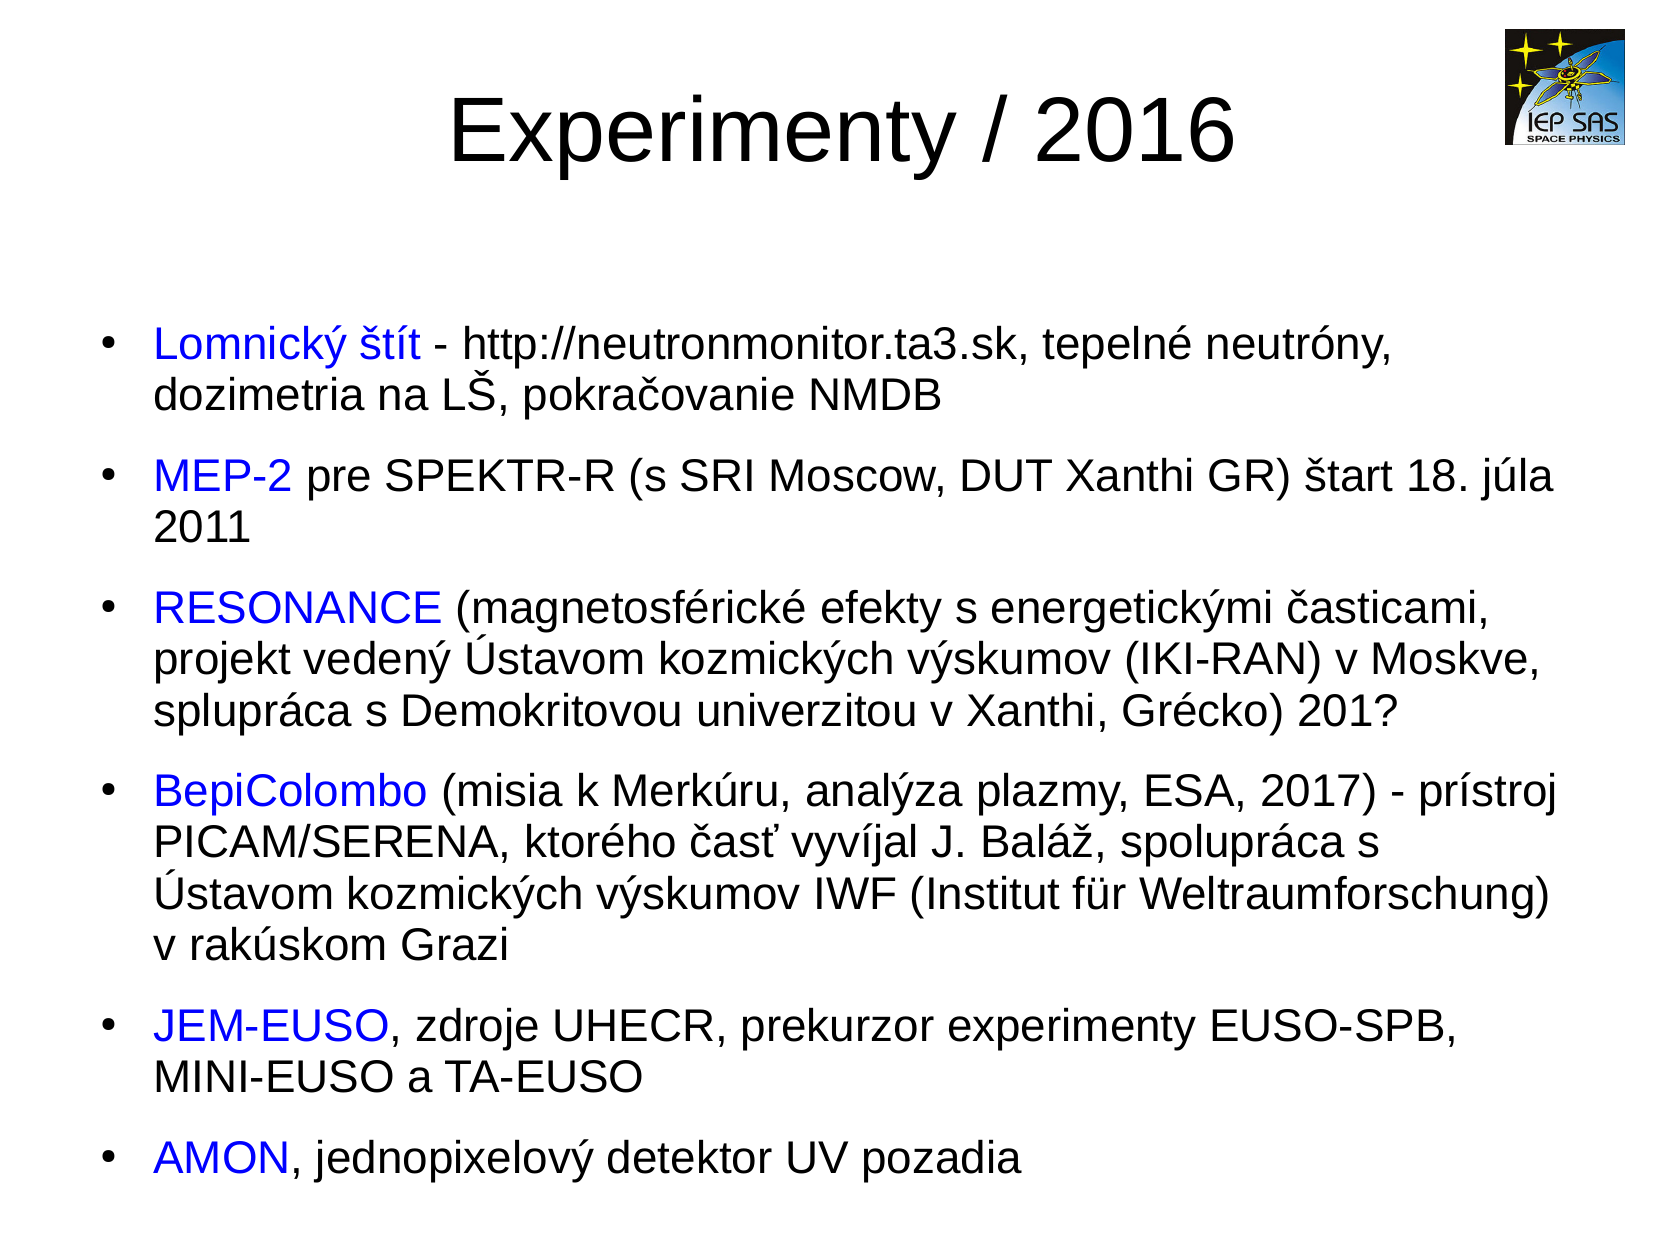

# Experimenty / 2016
Lomnický štít - http://neutronmonitor.ta3.sk, tepelné neutróny, dozimetria na LŠ, pokračovanie NMDB
MEP-2 pre SPEKTR-R (s SRI Moscow, DUT Xanthi GR) štart 18. júla 2011
RESONANCE (magnetosférické efekty s energetickými časticami, projekt vedený Ústavom kozmických výskumov (IKI-RAN) v Moskve, splupráca s Demokritovou univerzitou v Xanthi, Grécko) 201?
BepiColombo (misia k Merkúru, analýza plazmy, ESA, 2017) - prístroj PICAM/SERENA, ktorého časť vyvíjal J. Baláž, spolupráca s Ústavom kozmických výskumov IWF (Institut für Weltraumforschung) v rakúskom Grazi
JEM-EUSO, zdroje UHECR, prekurzor experimenty EUSO-SPB, MINI-EUSO a TA-EUSO
AMON, jednopixelový detektor UV pozadia